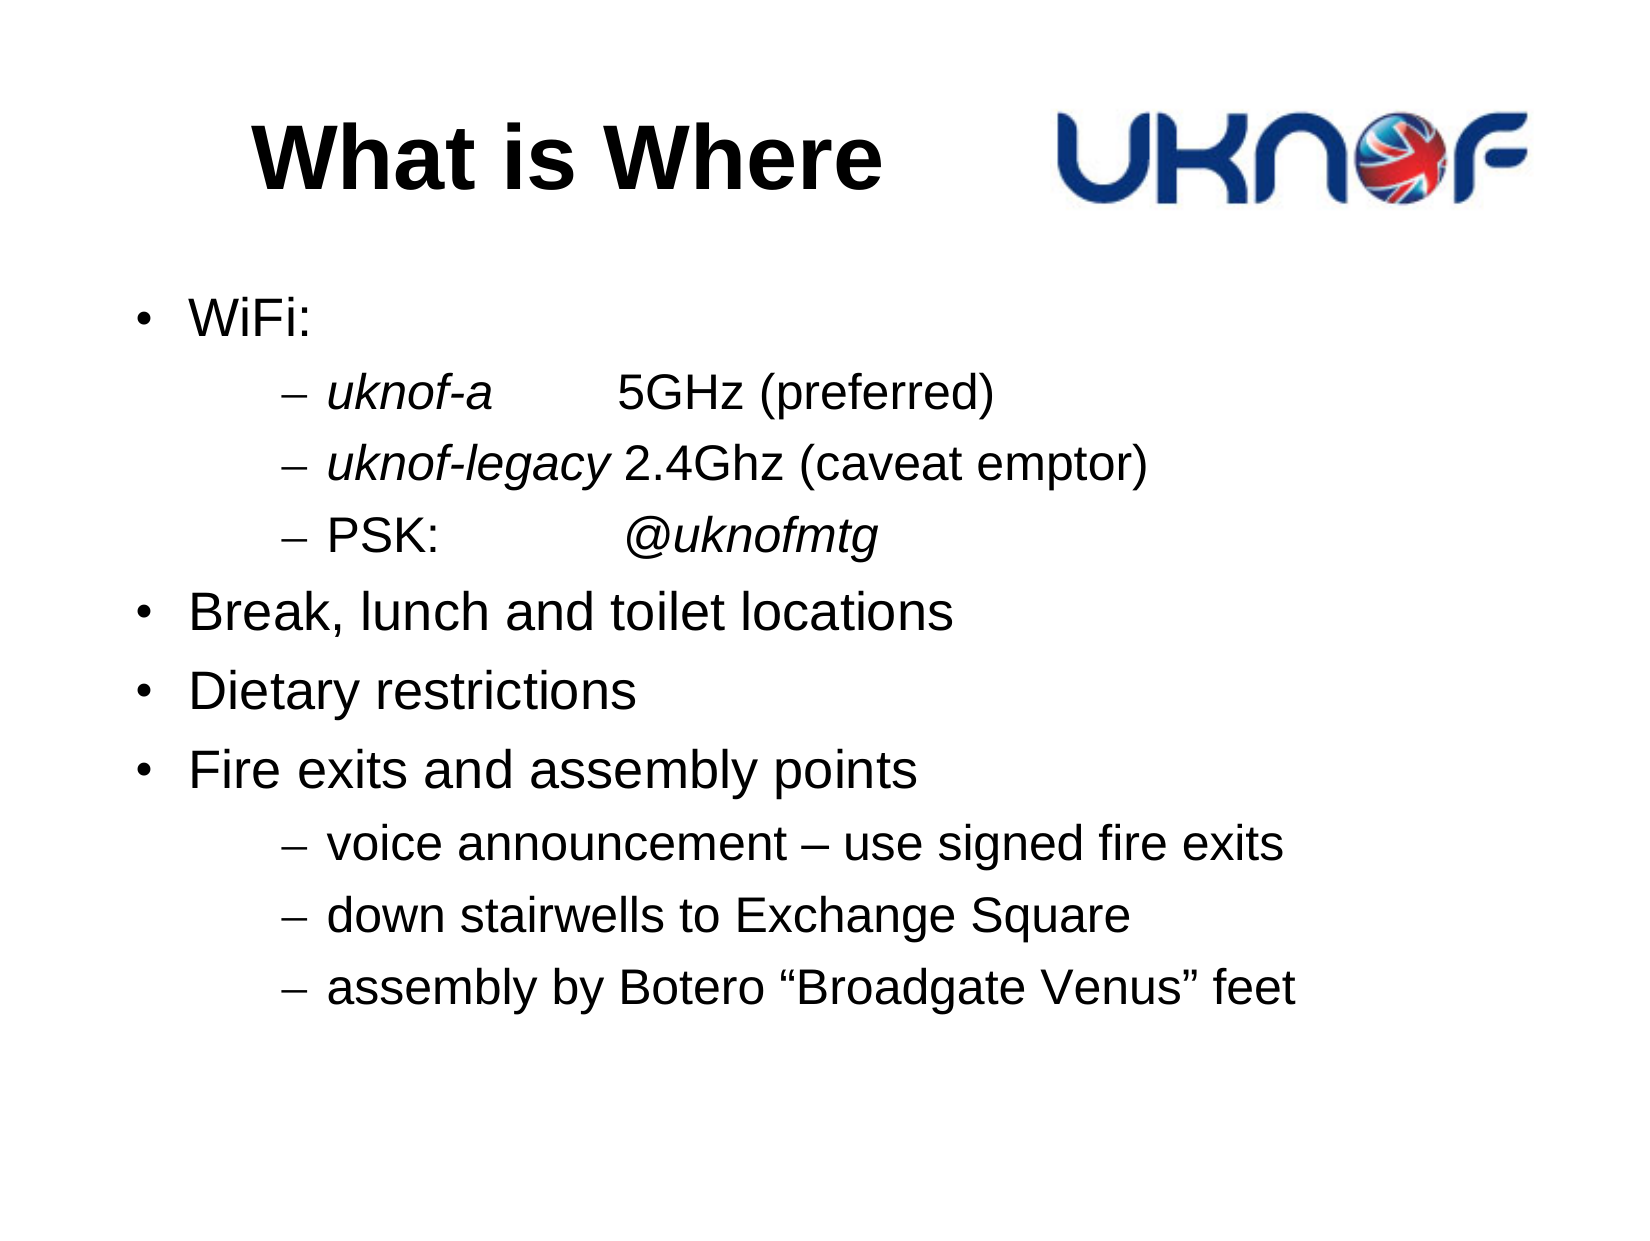

# What is Where
WiFi:
uknof-a		 5GHz (preferred)
uknof-legacy 2.4Ghz (caveat emptor)
PSK: @uknofmtg
Break, lunch and toilet locations
Dietary restrictions
Fire exits and assembly points
voice announcement – use signed fire exits
down stairwells to Exchange Square
assembly by Botero “Broadgate Venus” feet